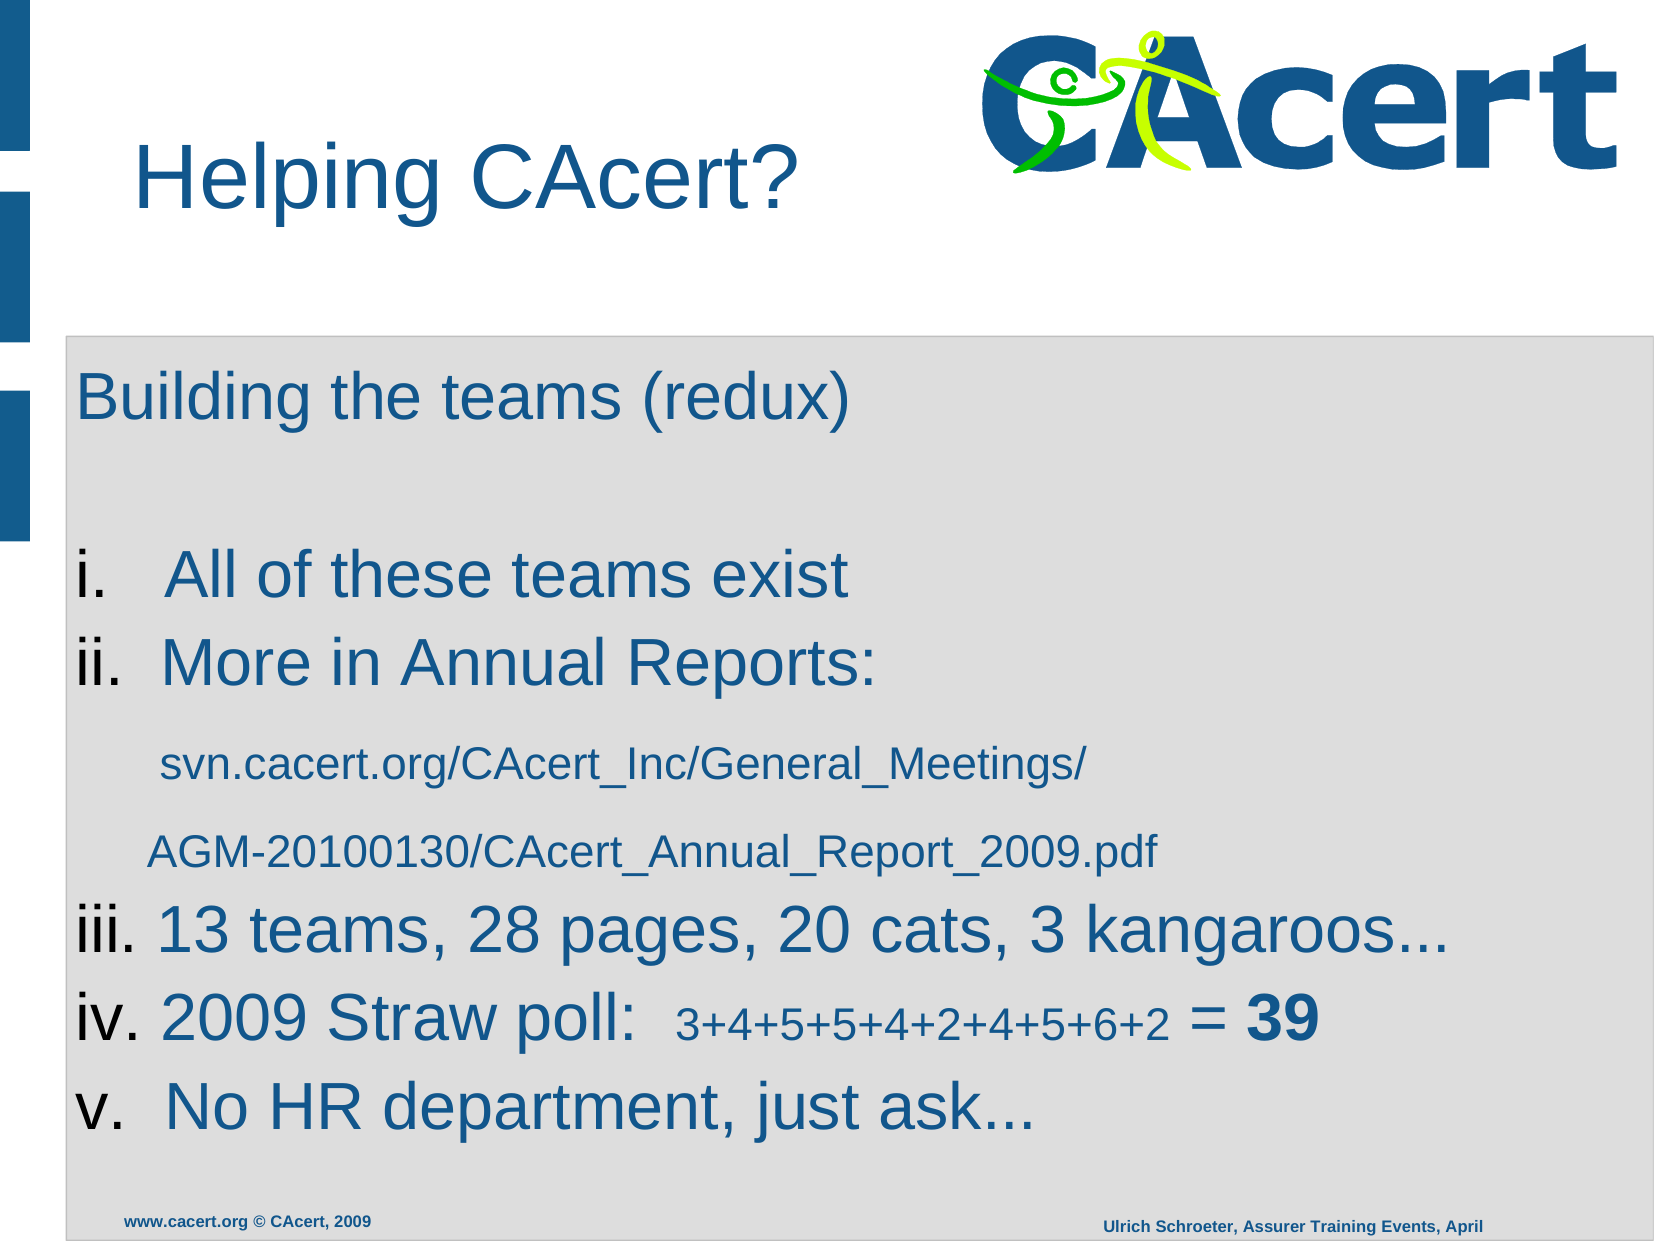

Helping CAcert?
Building the teams (redux)
 All of these teams exist
 More in Annual Reports:
 svn.cacert.org/CAcert_Inc/General_Meetings/
 AGM-20100130/CAcert_Annual_Report_2009.pdf
 13 teams, 28 pages, 20 cats, 3 kangaroos...
 2009 Straw poll: 3+4+5+5+4+2+4+5+6+2 = 39
 No HR department, just ask...